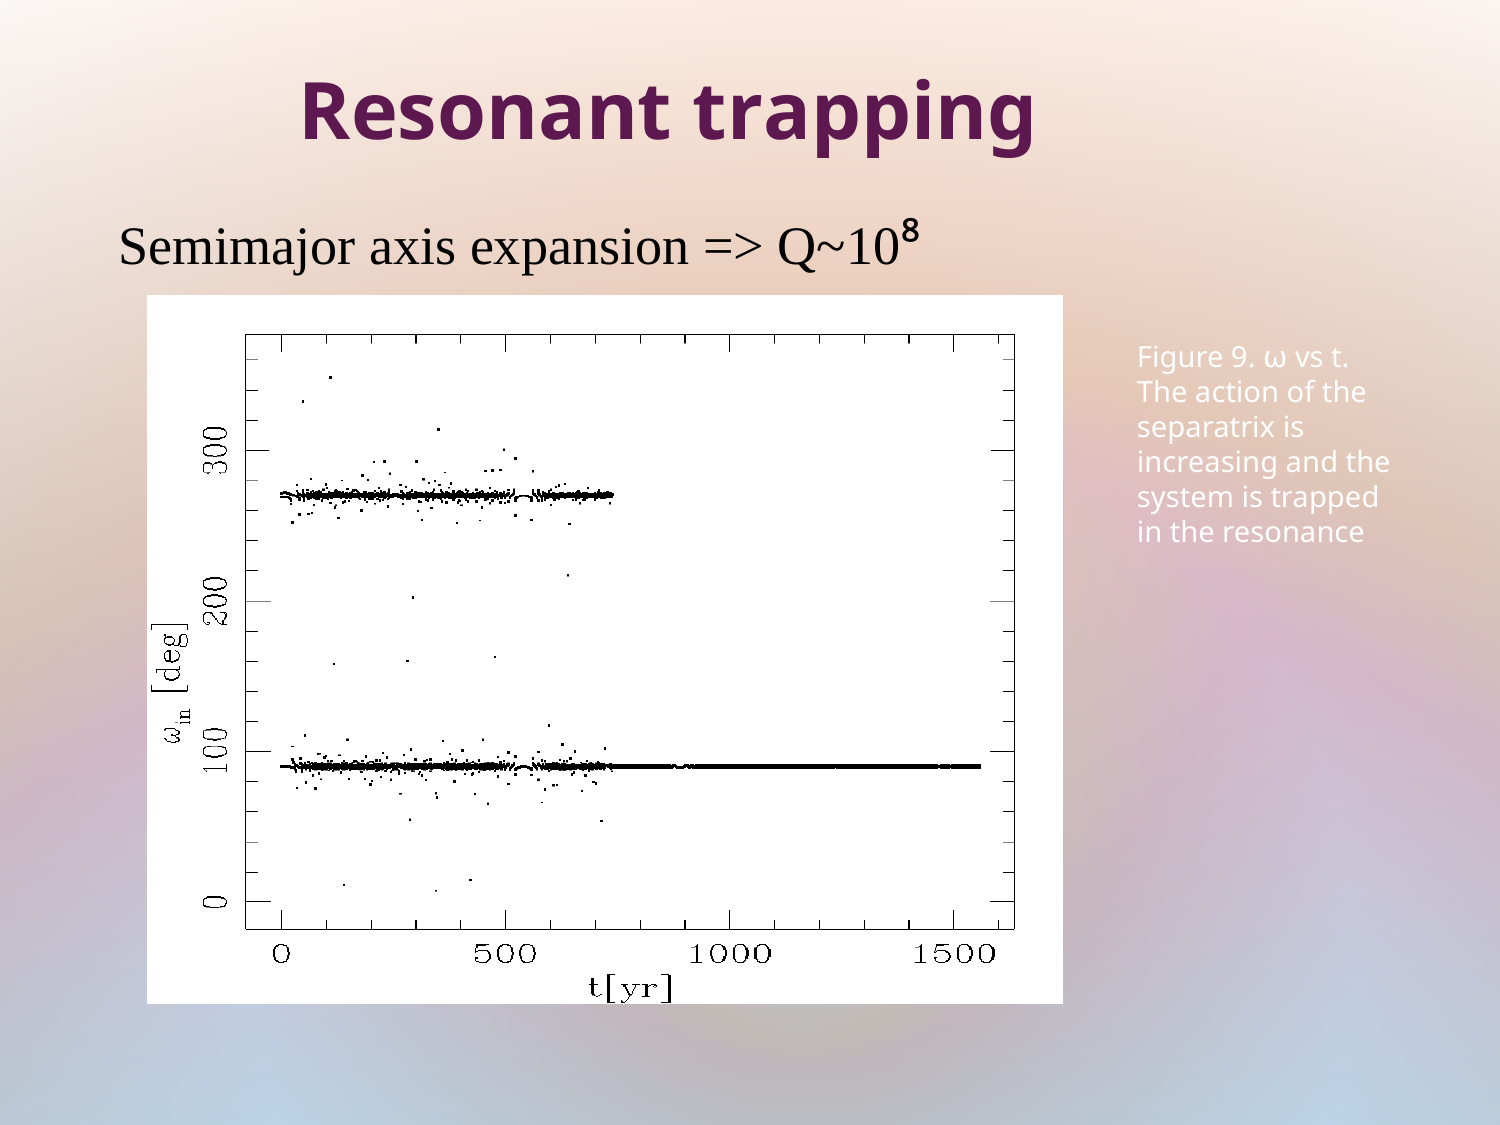

# Resonant trapping
Semimajor axis expansion => Q~10⁸
Figure 9. ω vs t. The action of the separatrix is increasing and the system is trapped in the resonance